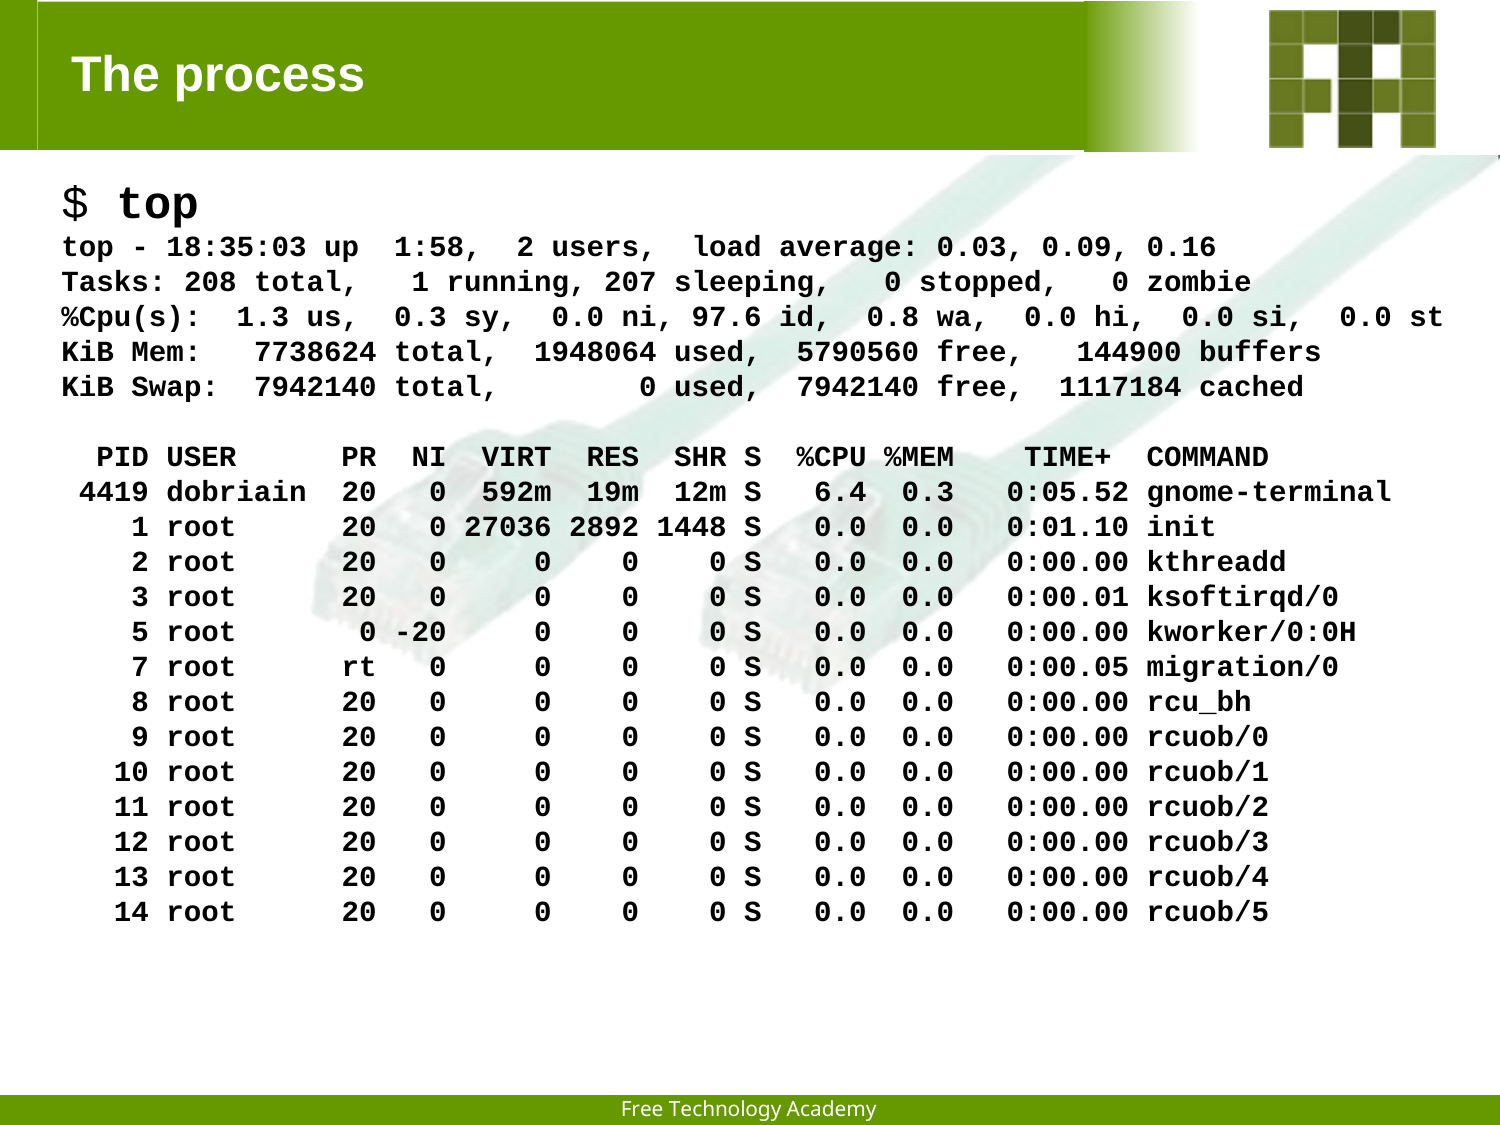

# The process
$ top
top - 18:35:03 up 1:58, 2 users, load average: 0.03, 0.09, 0.16
Tasks: 208 total, 1 running, 207 sleeping, 0 stopped, 0 zombie
%Cpu(s): 1.3 us, 0.3 sy, 0.0 ni, 97.6 id, 0.8 wa, 0.0 hi, 0.0 si, 0.0 st
KiB Mem: 7738624 total, 1948064 used, 5790560 free, 144900 buffers
KiB Swap: 7942140 total, 0 used, 7942140 free, 1117184 cached
 PID USER PR NI VIRT RES SHR S %CPU %MEM TIME+ COMMAND
 4419 dobriain 20 0 592m 19m 12m S 6.4 0.3 0:05.52 gnome-terminal
 1 root 20 0 27036 2892 1448 S 0.0 0.0 0:01.10 init
 2 root 20 0 0 0 0 S 0.0 0.0 0:00.00 kthreadd
 3 root 20 0 0 0 0 S 0.0 0.0 0:00.01 ksoftirqd/0
 5 root 0 -20 0 0 0 S 0.0 0.0 0:00.00 kworker/0:0H
 7 root rt 0 0 0 0 S 0.0 0.0 0:00.05 migration/0
 8 root 20 0 0 0 0 S 0.0 0.0 0:00.00 rcu_bh
 9 root 20 0 0 0 0 S 0.0 0.0 0:00.00 rcuob/0
 10 root 20 0 0 0 0 S 0.0 0.0 0:00.00 rcuob/1
 11 root 20 0 0 0 0 S 0.0 0.0 0:00.00 rcuob/2
 12 root 20 0 0 0 0 S 0.0 0.0 0:00.00 rcuob/3
 13 root 20 0 0 0 0 S 0.0 0.0 0:00.00 rcuob/4
 14 root 20 0 0 0 0 S 0.0 0.0 0:00.00 rcuob/5